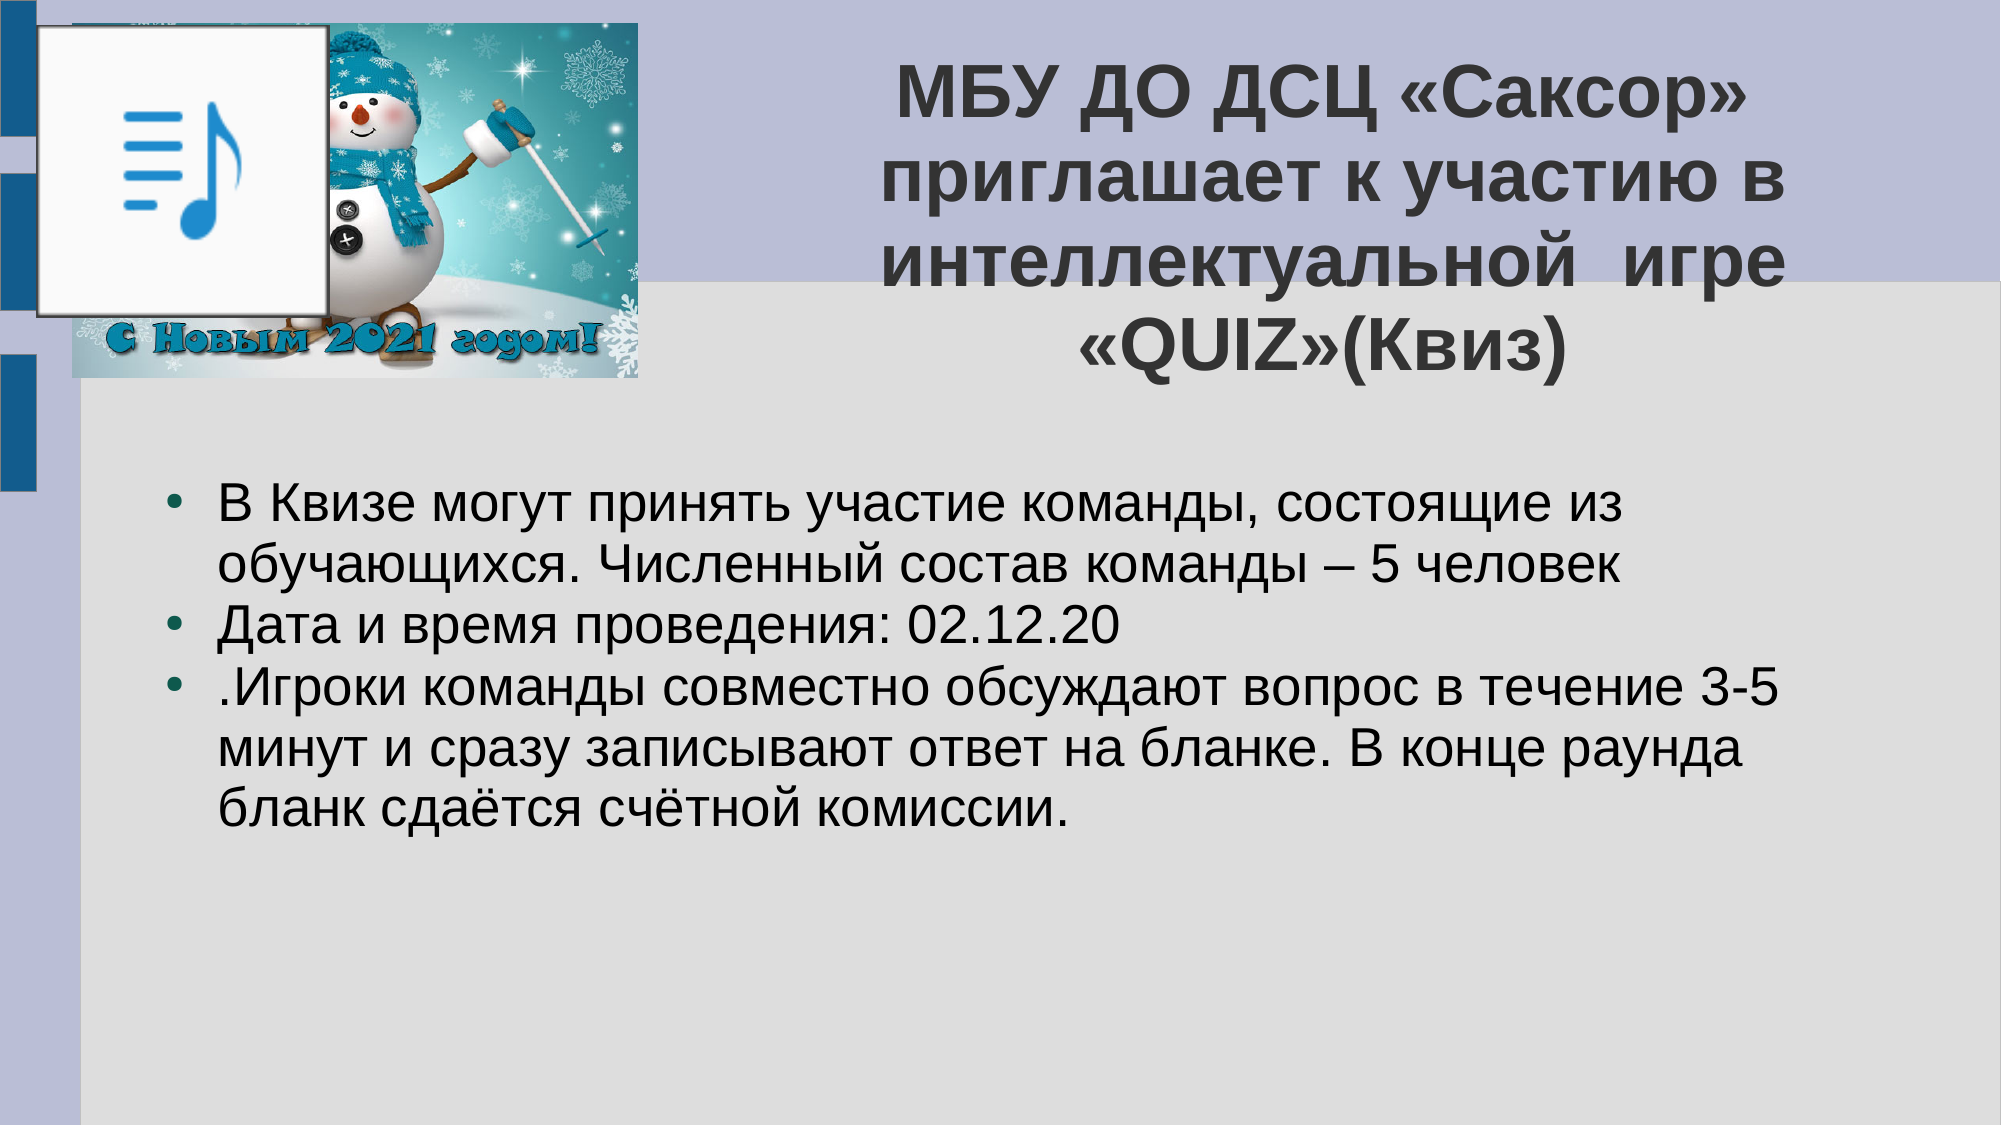

# МБУ ДО ДСЦ «Саксор» приглашает к участию в интеллектуальной игре «QUIZ»(Квиз)
В Квизе могут принять участие команды, состоящие из обучающихся. Численный состав команды – 5 человек
Дата и время проведения: 02.12.20
.Игроки команды совместно обсуждают вопрос в течение 3-5 минут и сразу записывают ответ на бланке. В конце раунда бланк сдаётся счётной комиссии.